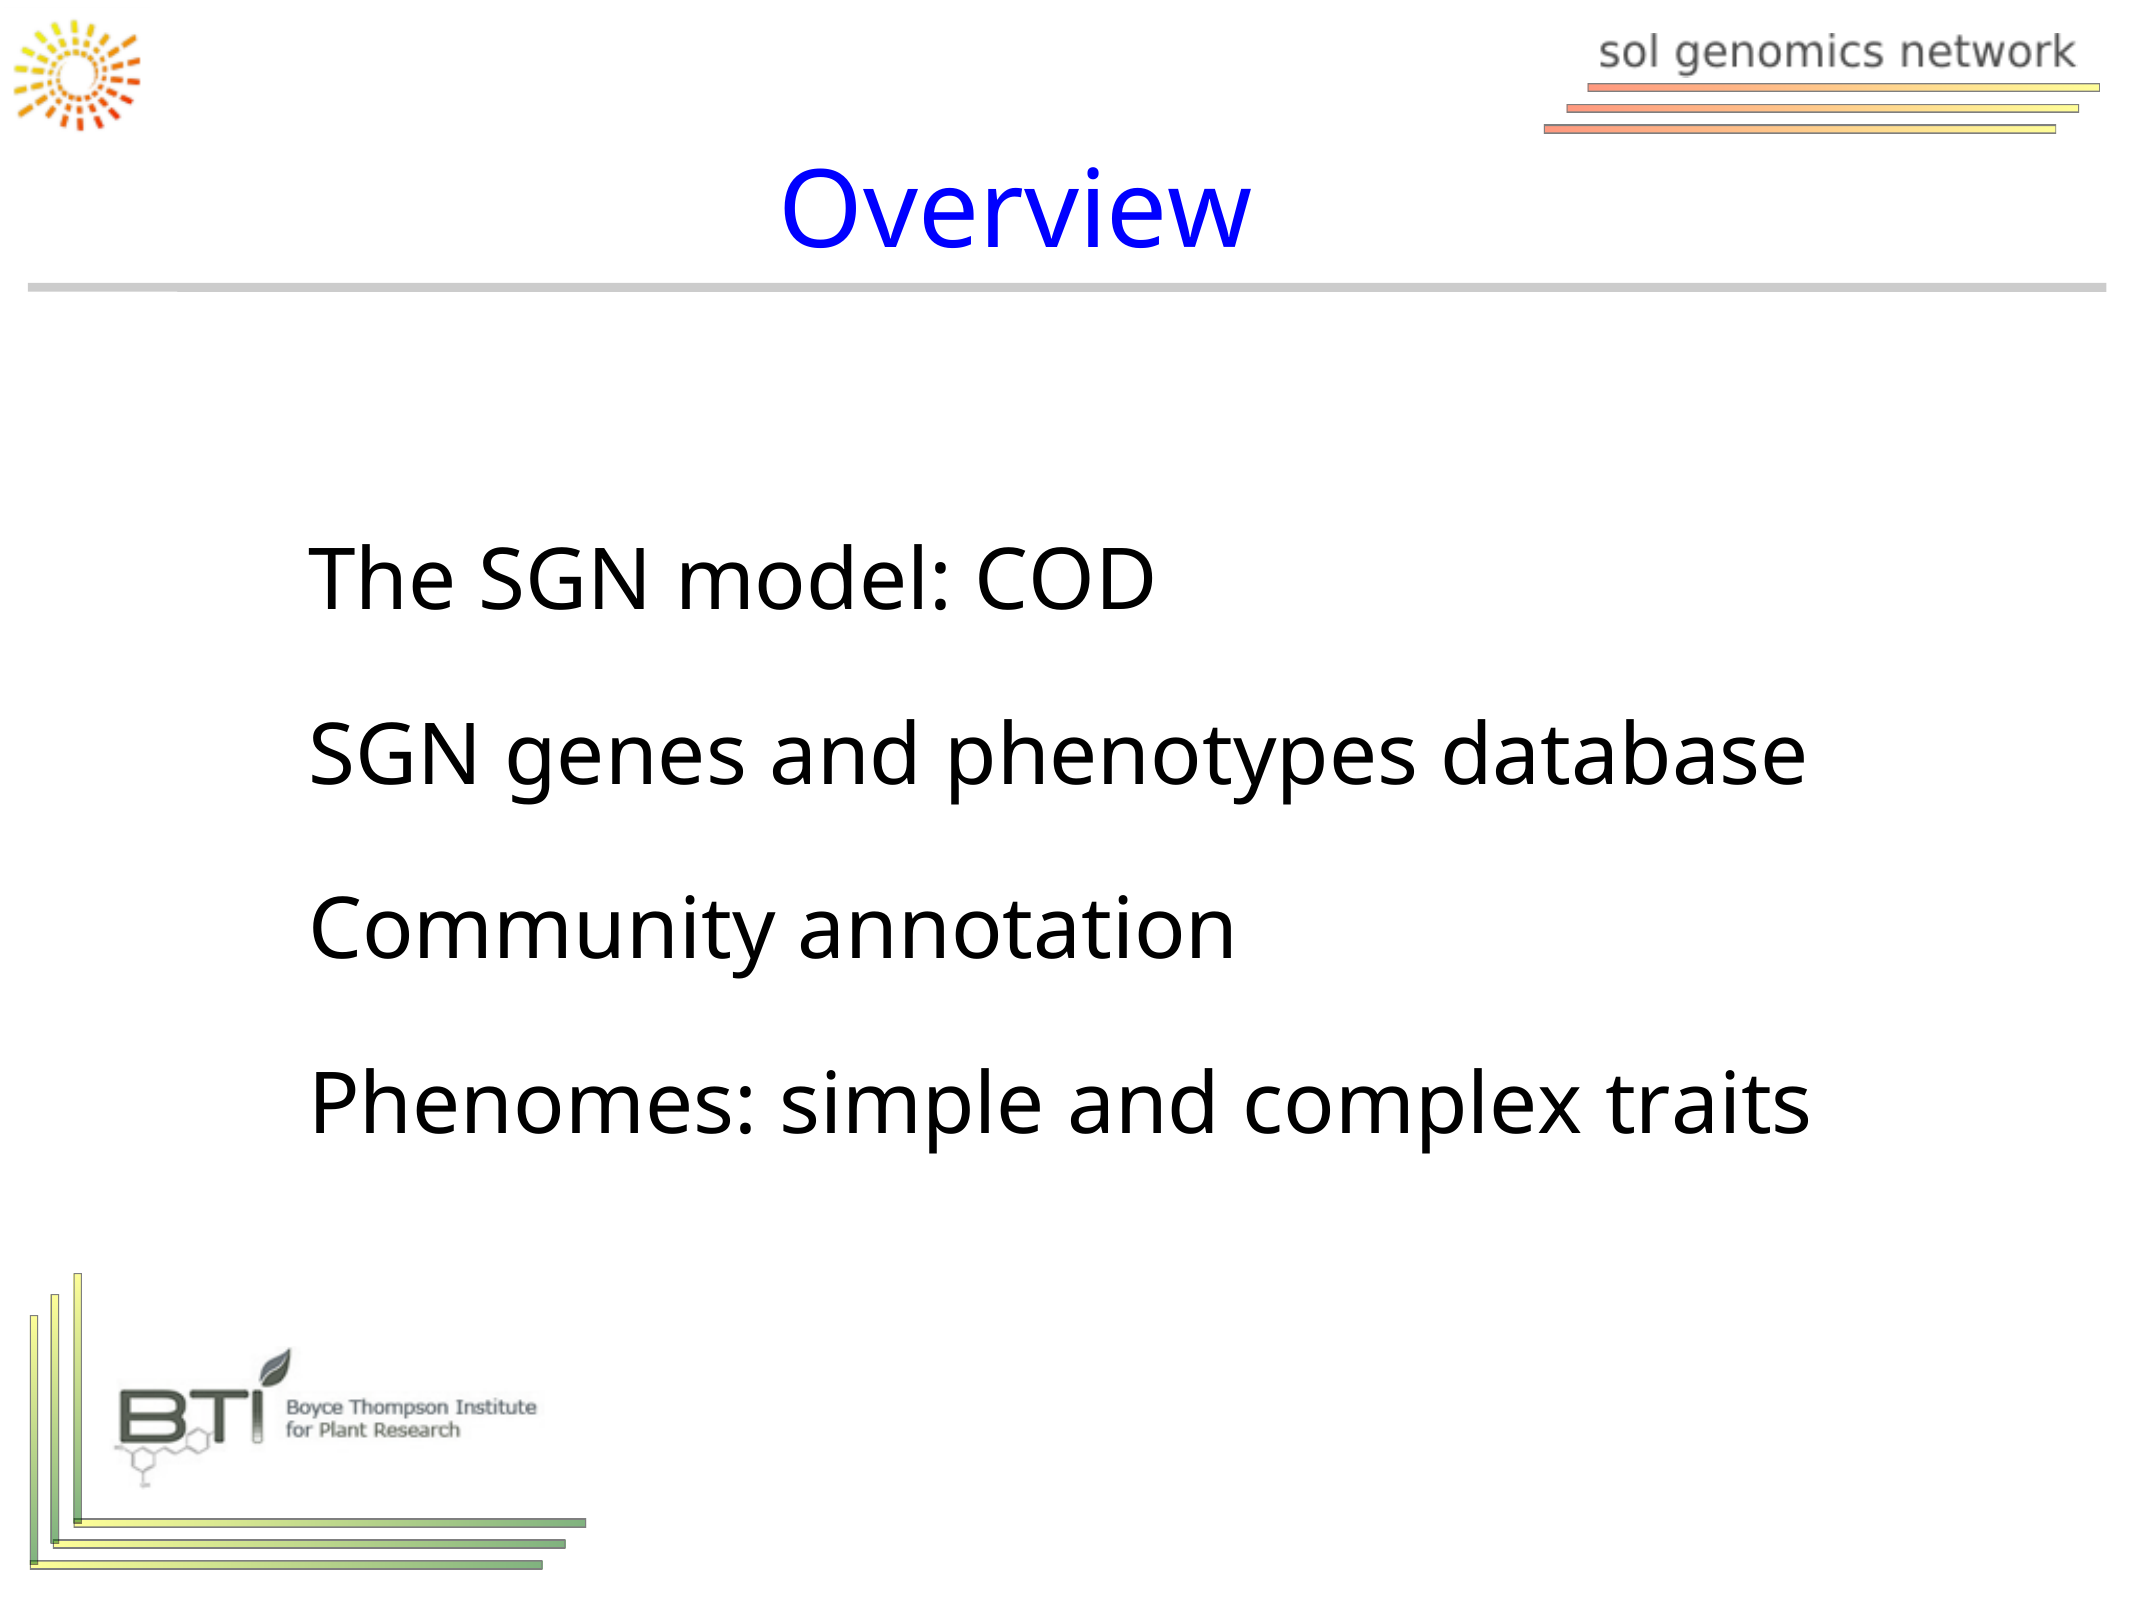

Overview
 The SGN model: COD
 SGN genes and phenotypes database
 Community annotation
 Phenomes: simple and complex traits